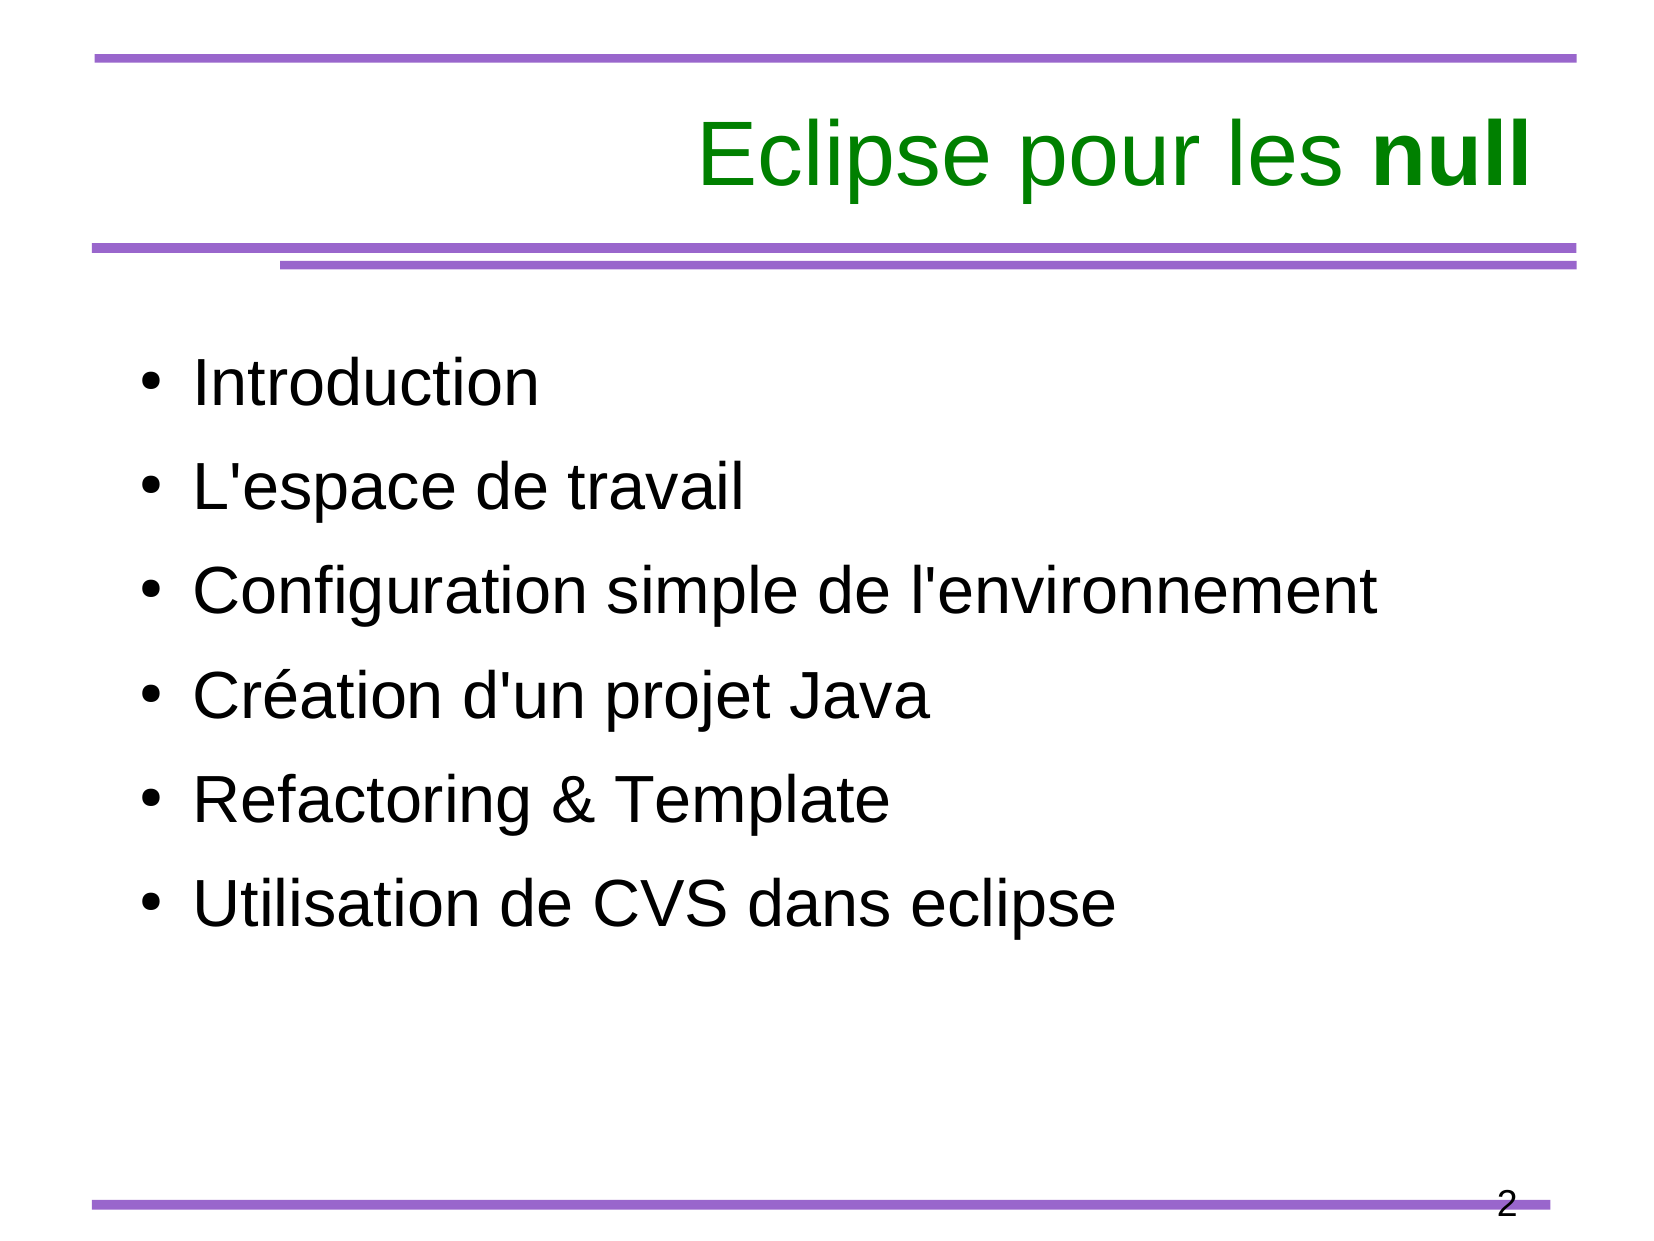

# Eclipse pour les null
Introduction
L'espace de travail
Configuration simple de l'environnement
Création d'un projet Java
Refactoring & Template
Utilisation de CVS dans eclipse